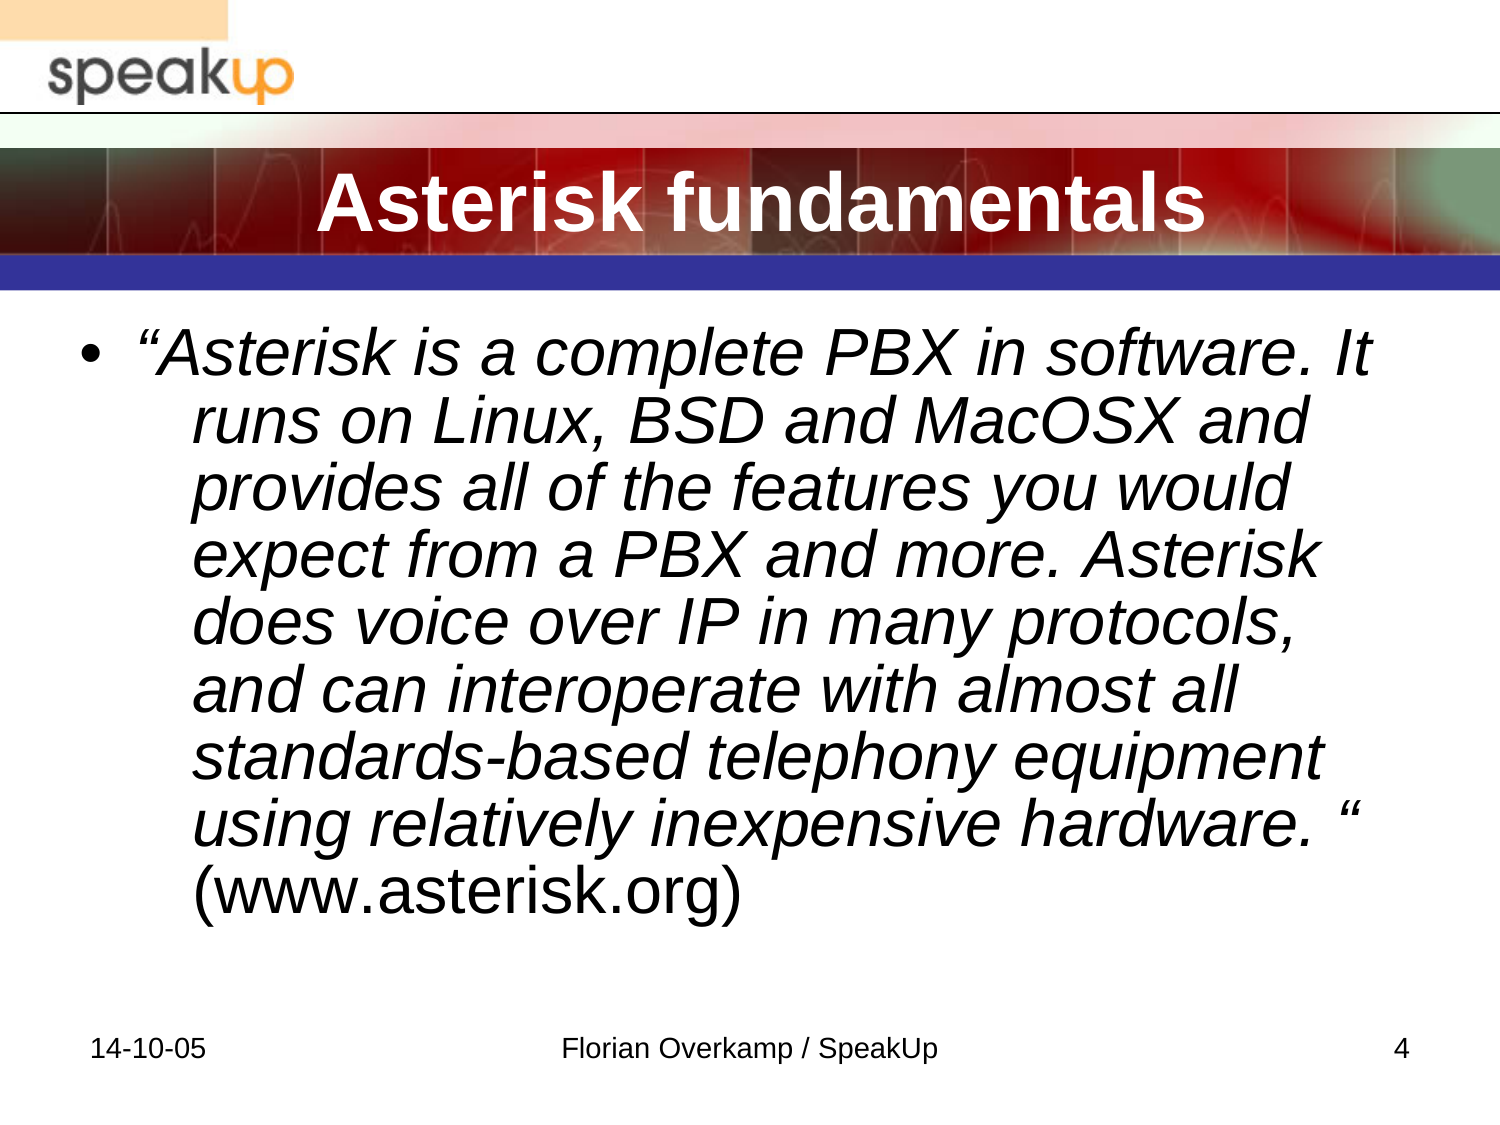

# Asterisk fundamentals
“Asterisk is a complete PBX in software. It runs on Linux, BSD and MacOSX and provides all of the features you would expect from a PBX and more. Asterisk does voice over IP in many protocols, and can interoperate with almost all standards-based telephony equipment using relatively inexpensive hardware. “
(www.asterisk.org)
Florian Overkamp / SpeakUp
4